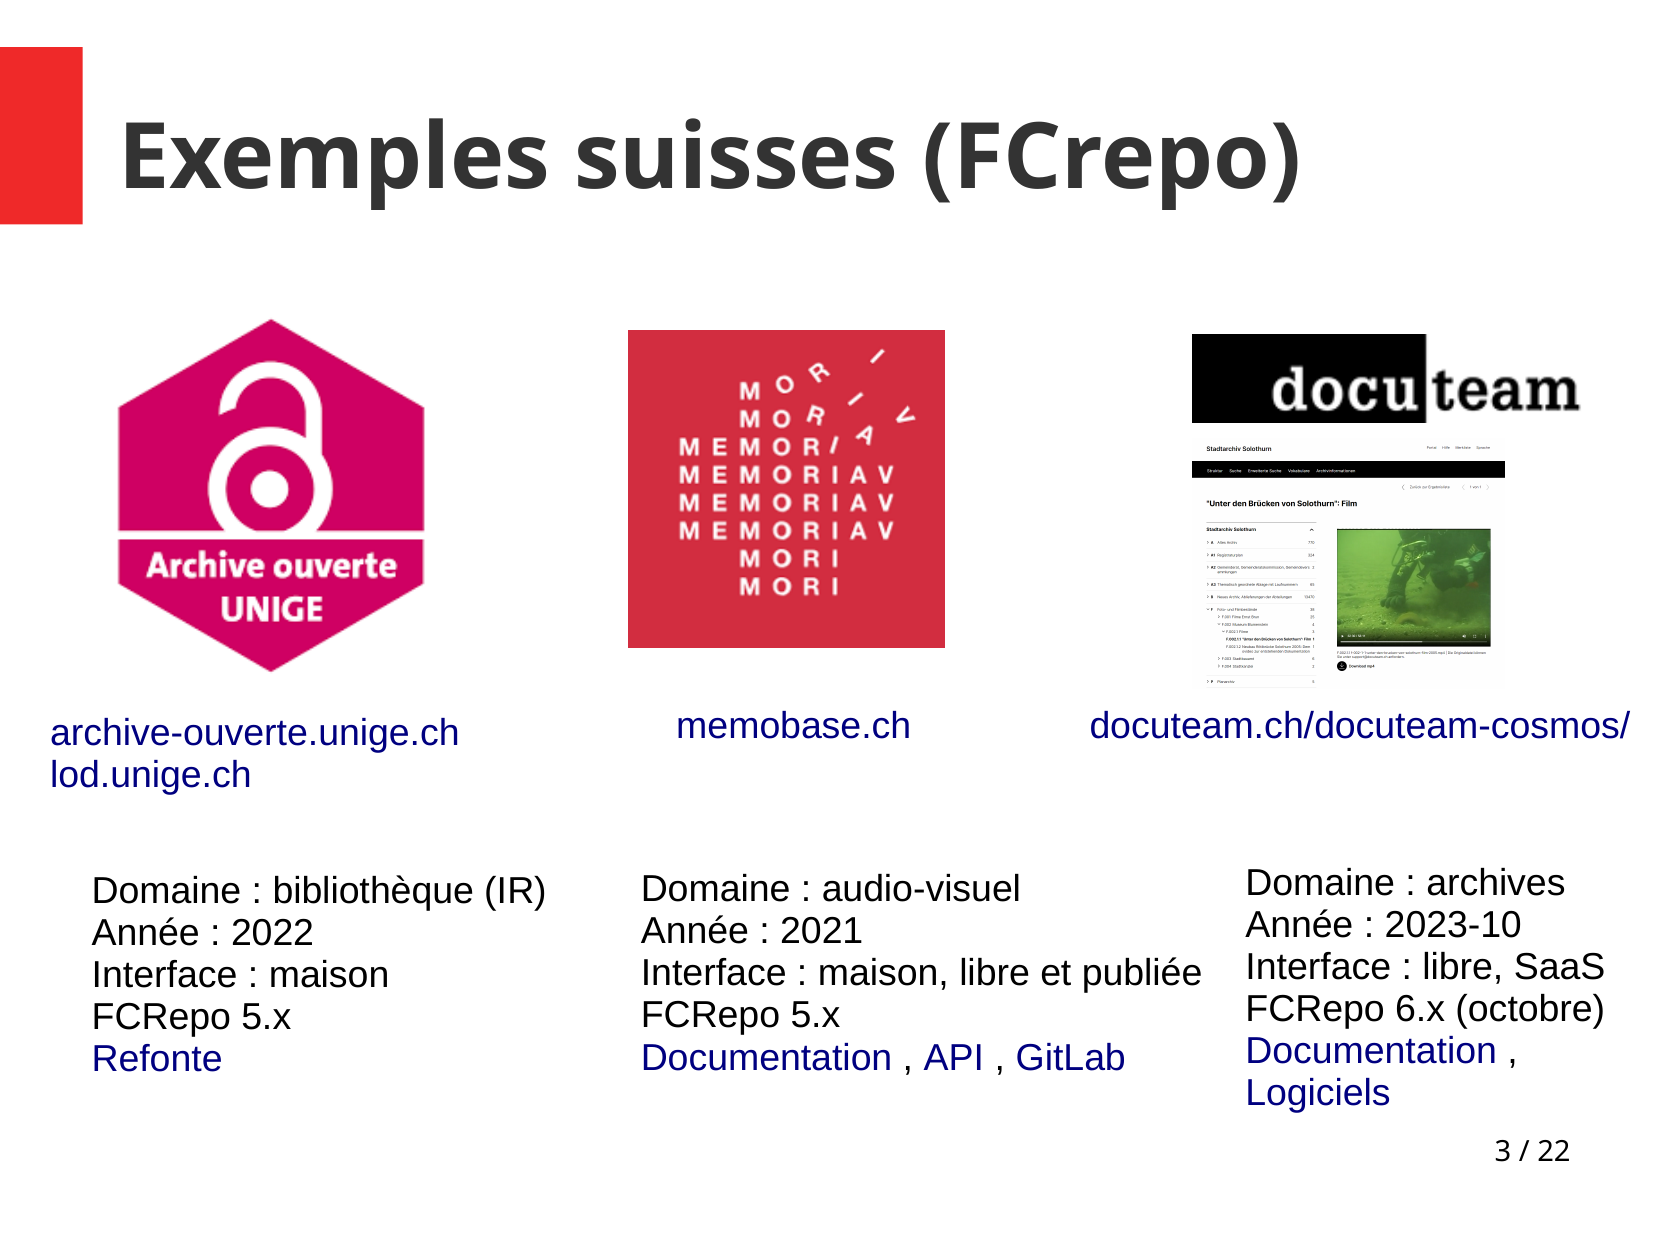

# Exemples suisses (FCrepo)
memobase.ch
docuteam.ch/docuteam-cosmos/
archive-ouverte.unige.ch
lod.unige.ch
Domaine : archives
Année : 2023-10
Interface : libre, SaaS
FCRepo 6.x (octobre)
Documentation ,
Logiciels
Domaine : audio-visuel
Année : 2021
Interface : maison, libre et publiée
FCRepo 5.x
Documentation , API , GitLab
Domaine : bibliothèque (IR)
Année : 2022
Interface : maison
FCRepo 5.x
Refonte
3